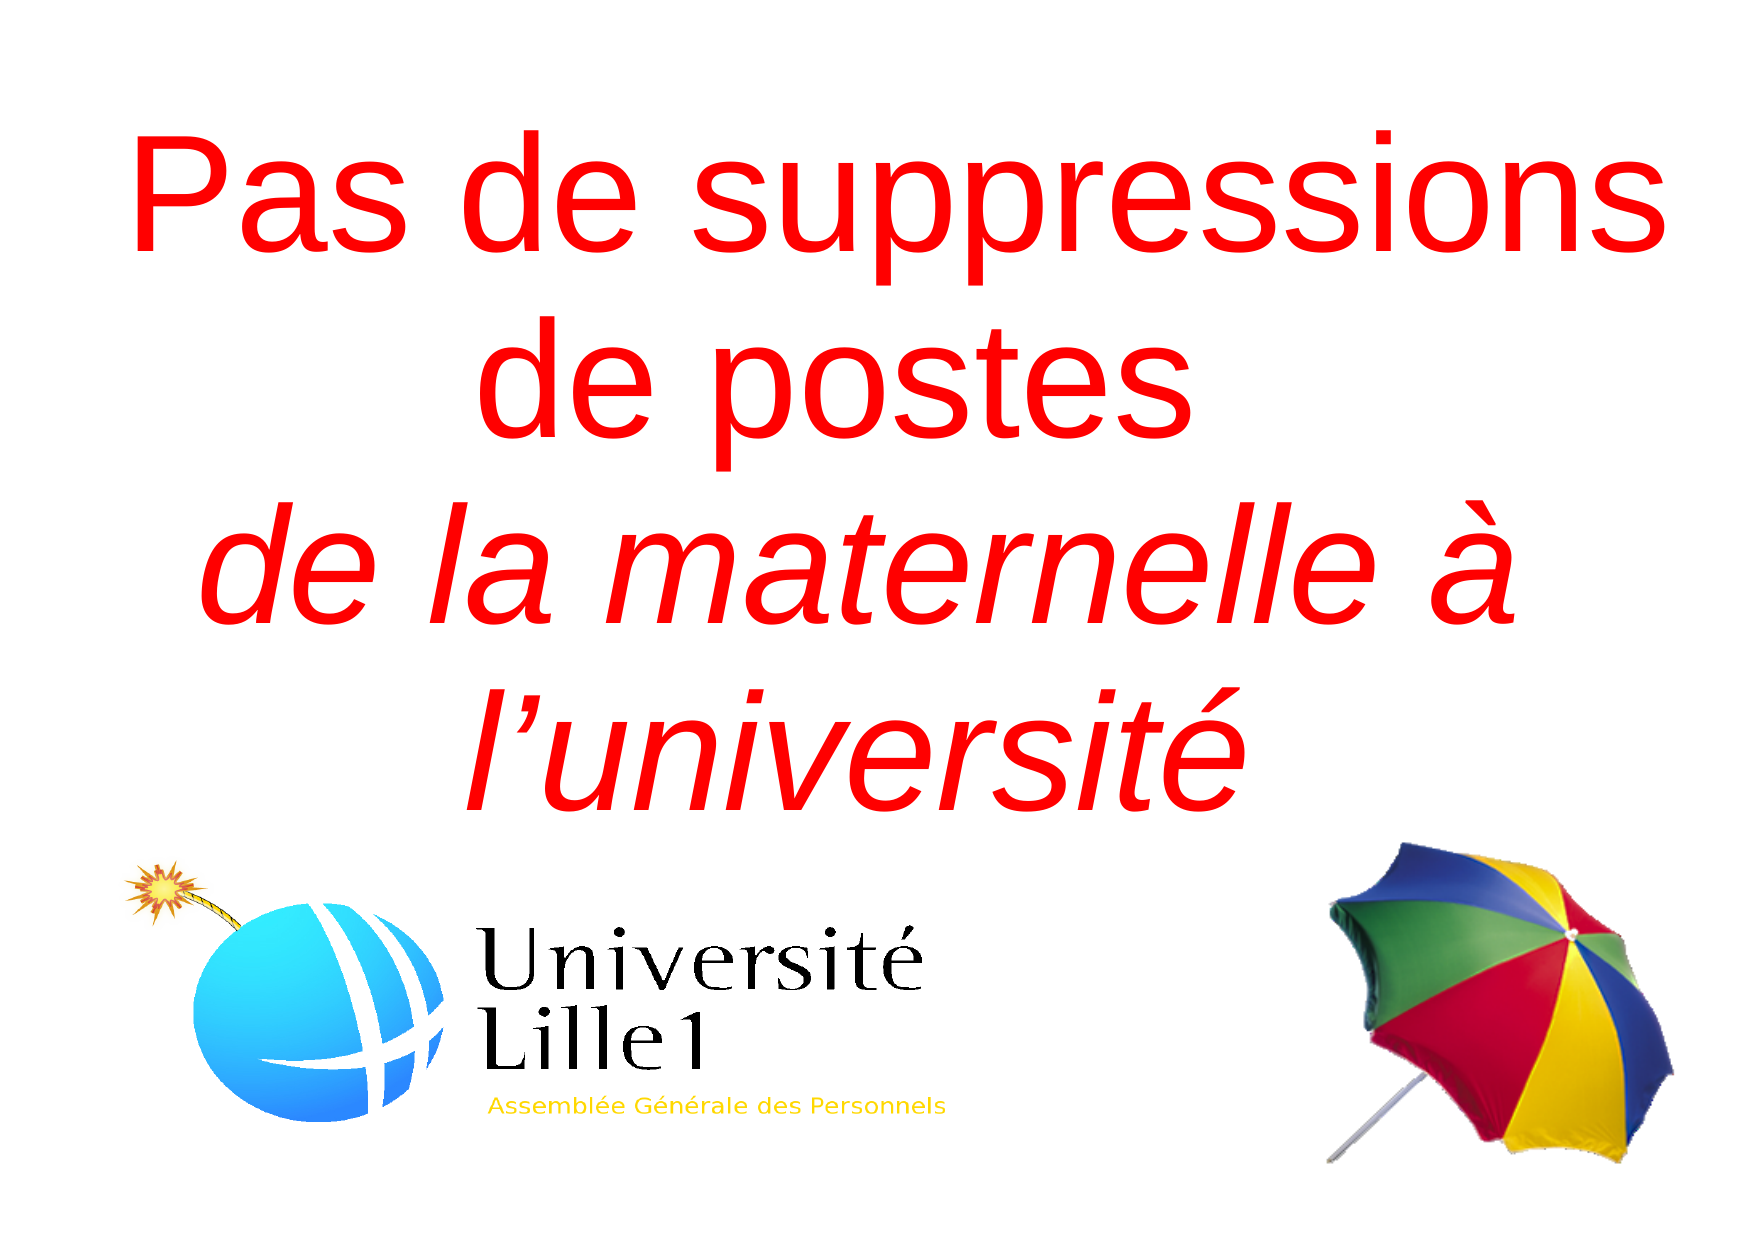

Pas de suppressions de postes
de la maternelle à l’université